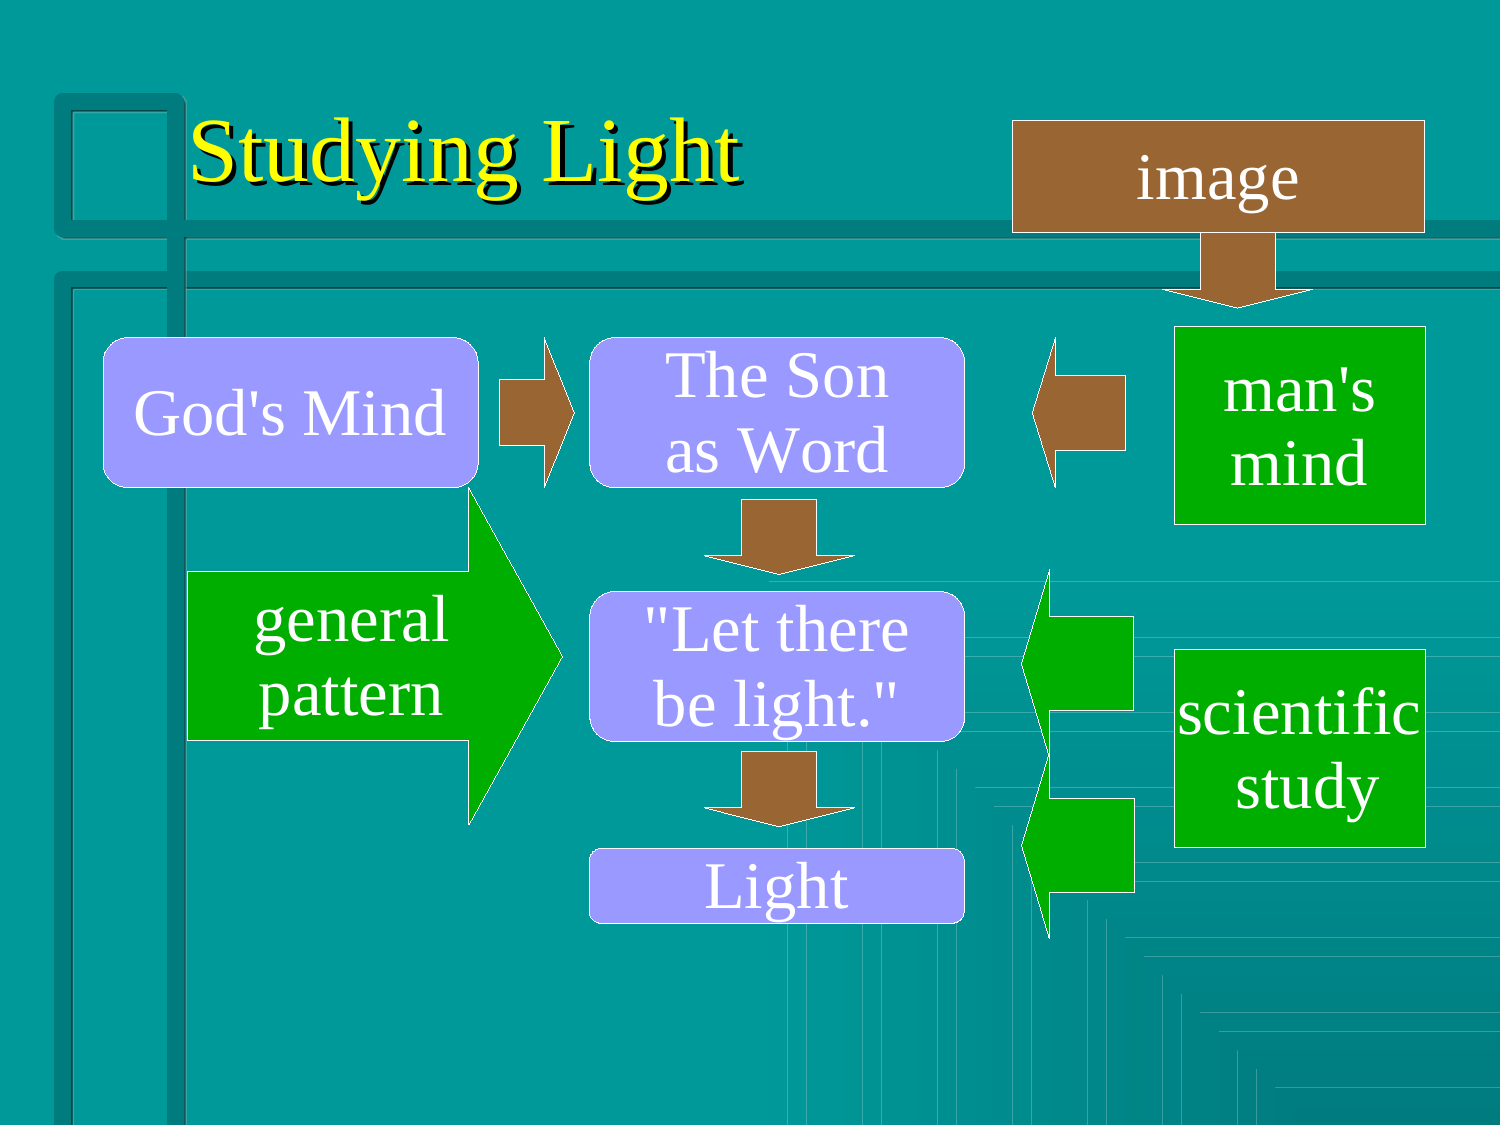

# Studying Light
image
man's
mind
God's Mind
The Son
as Word
general
pattern
scientific
 study
"Let there
be light."
Light